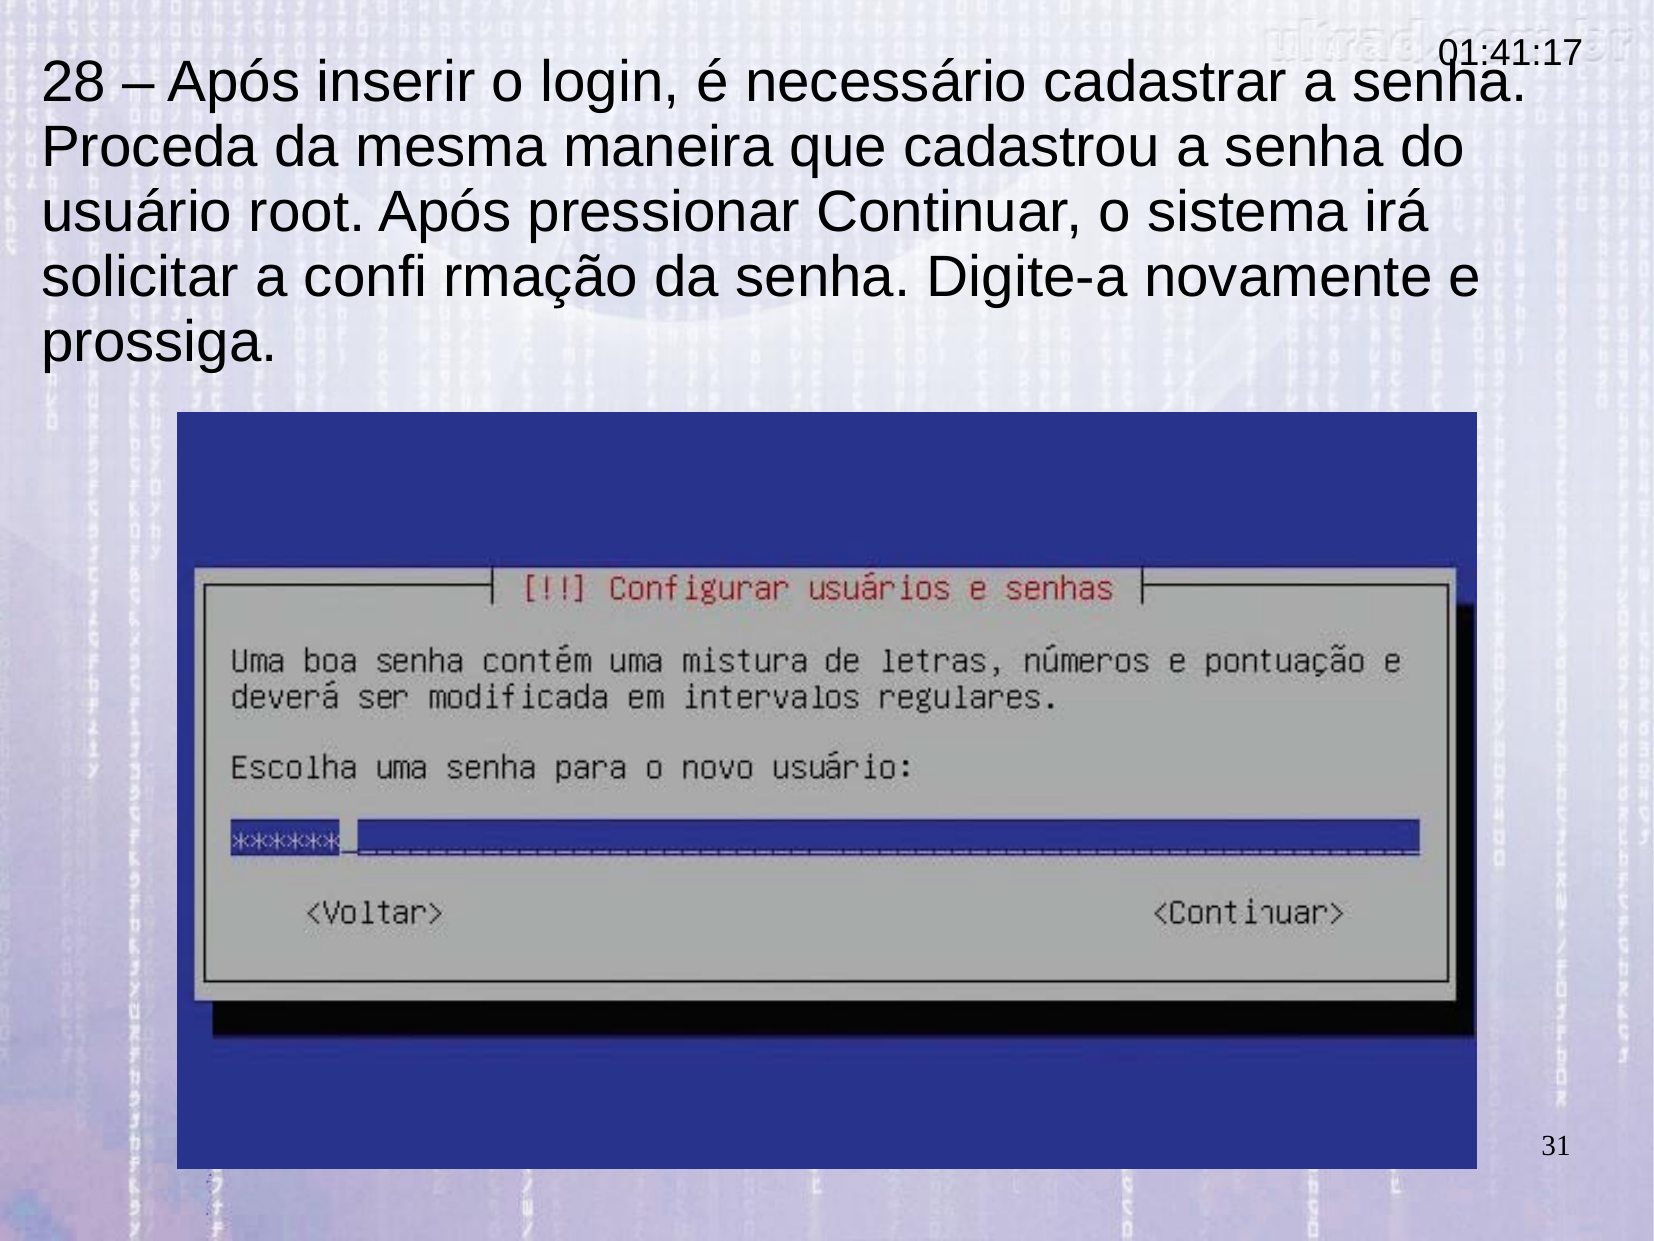

02:59:56
28 – Após inserir o login, é necessário cadastrar a senha. Proceda da mesma maneira que cadastrou a senha do usuário root. Após pressionar Continuar, o sistema irá solicitar a confi rmação da senha. Digite-a novamente e prossiga.
31